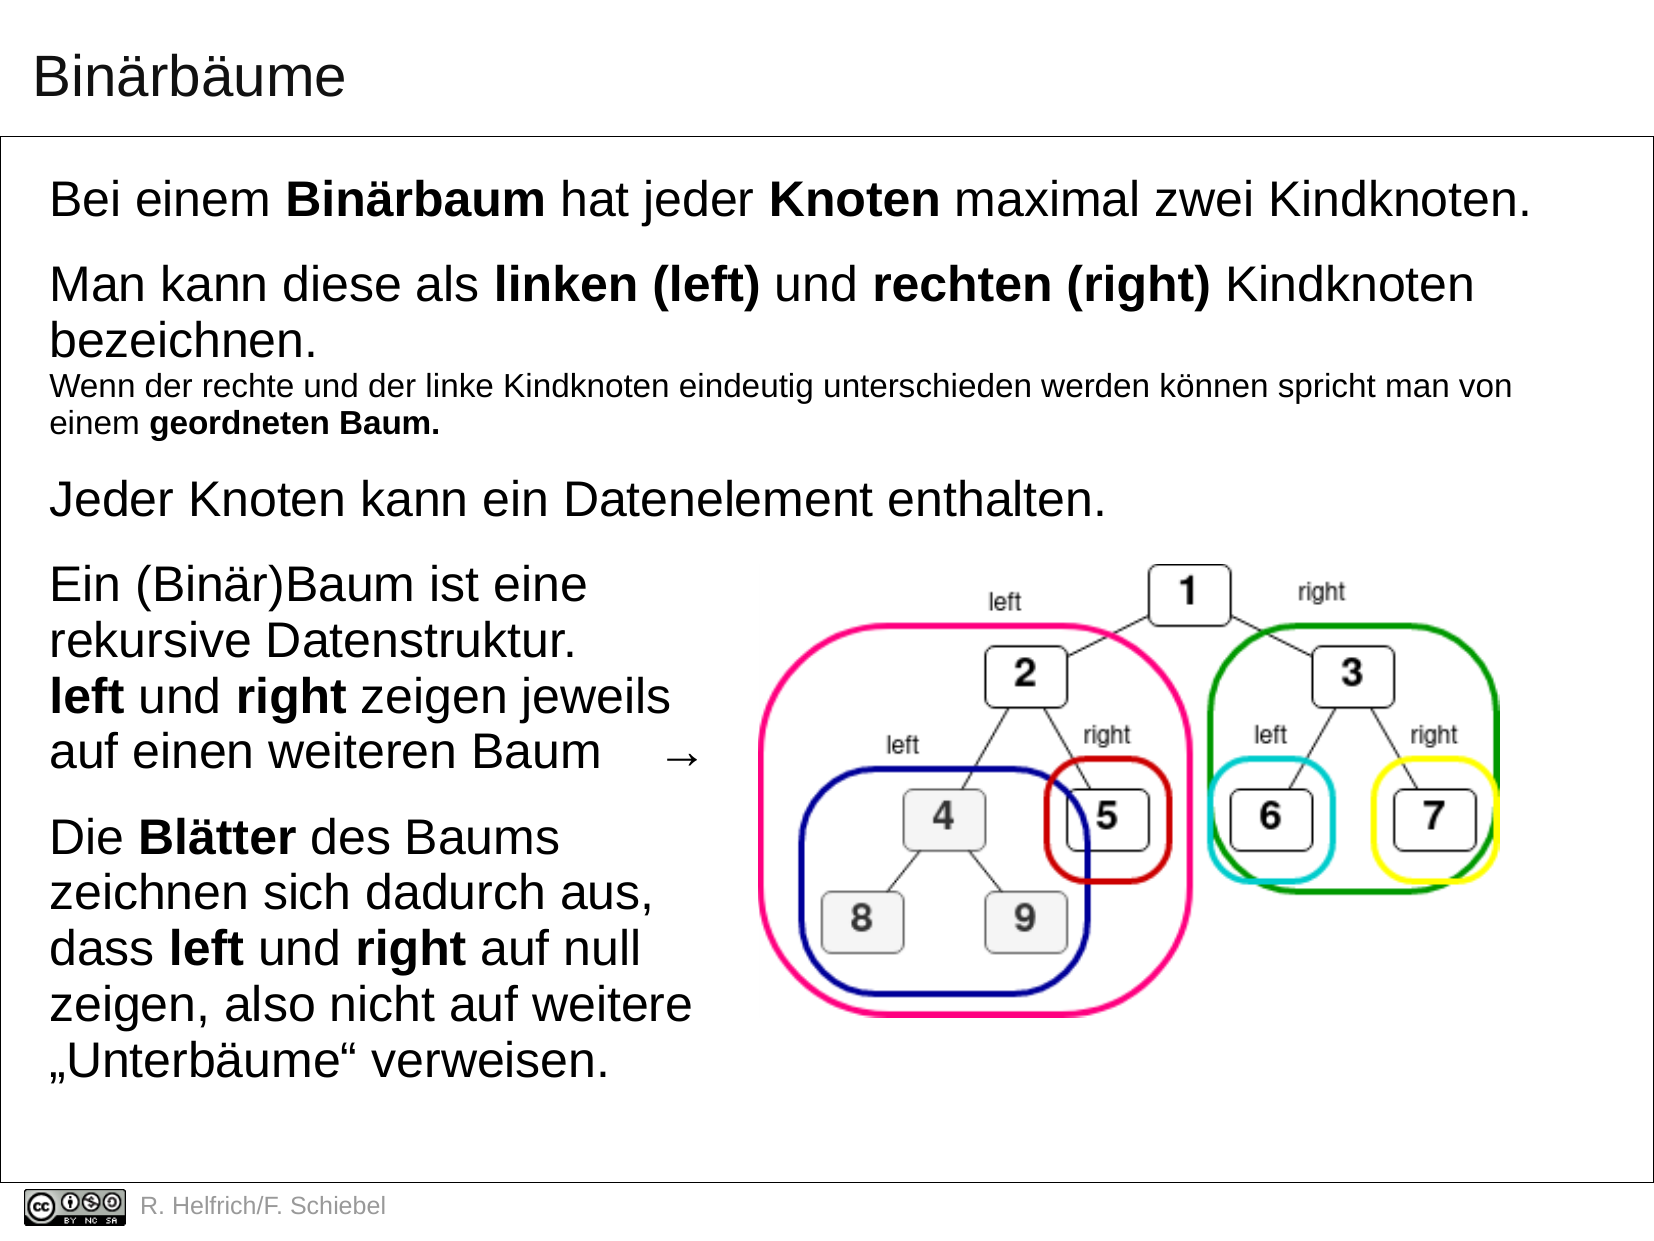

# Binärbäume
Bei einem Binärbaum hat jeder Knoten maximal zwei Kindknoten.
Man kann diese als linken (left) und rechten (right) Kindknoten bezeichnen.
Wenn der rechte und der linke Kindknoten eindeutig unterschieden werden können spricht man von einem geordneten Baum.
Jeder Knoten kann ein Datenelement enthalten.
Ein (Binär)Baum ist eine
rekursive Datenstruktur.
left und right zeigen jeweils
auf einen weiteren Baum →
Die Blätter des Baums
zeichnen sich dadurch aus,
dass left und right auf null
zeigen, also nicht auf weitere
„Unterbäume“ verweisen.